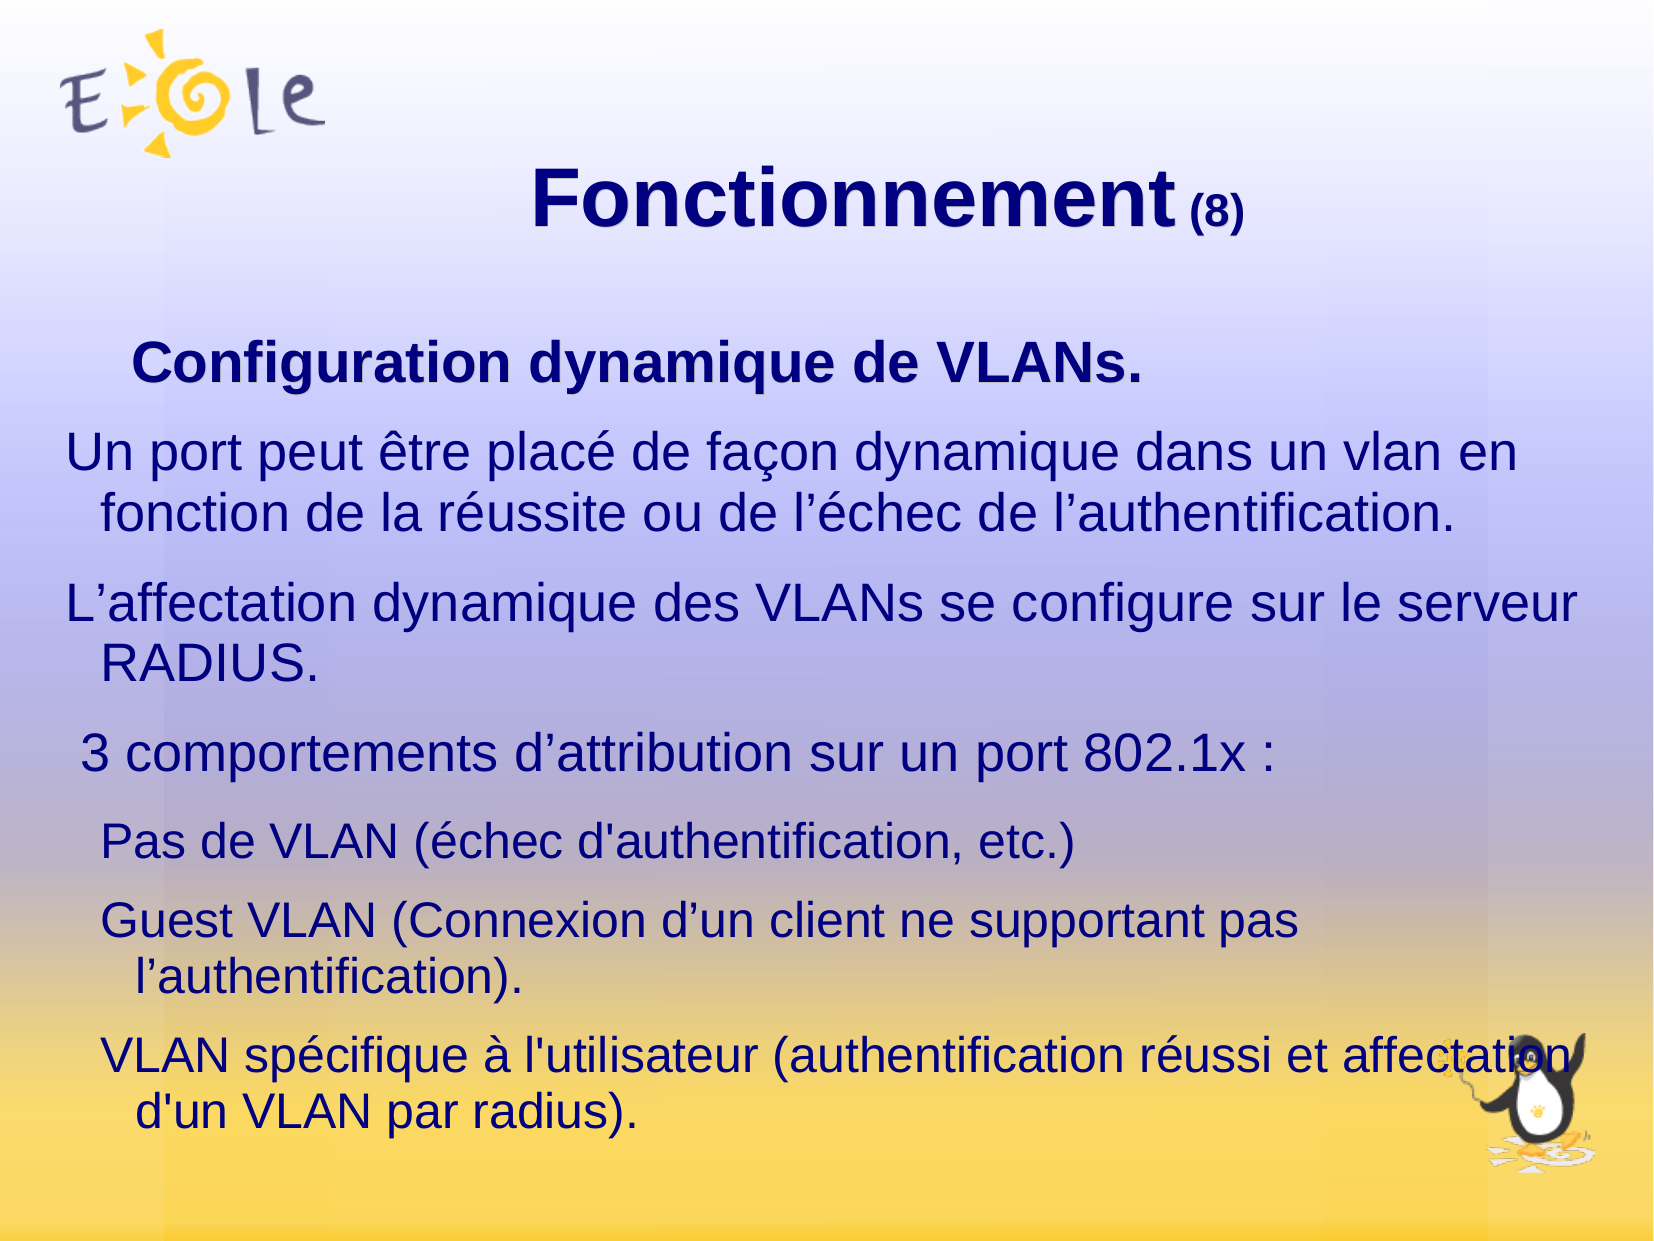

Fonctionnement (8)
#
Configuration dynamique de VLANs.
Un port peut être placé de façon dynamique dans un vlan en fonction de la réussite ou de l’échec de l’authentification.
L’affectation dynamique des VLANs se configure sur le serveur RADIUS.
 3 comportements d’attribution sur un port 802.1x :
Pas de VLAN (échec d'authentification, etc.)
Guest VLAN (Connexion d’un client ne supportant pas l’authentification).
VLAN spécifique à l'utilisateur (authentification réussi et affectation d'un VLAN par radius).